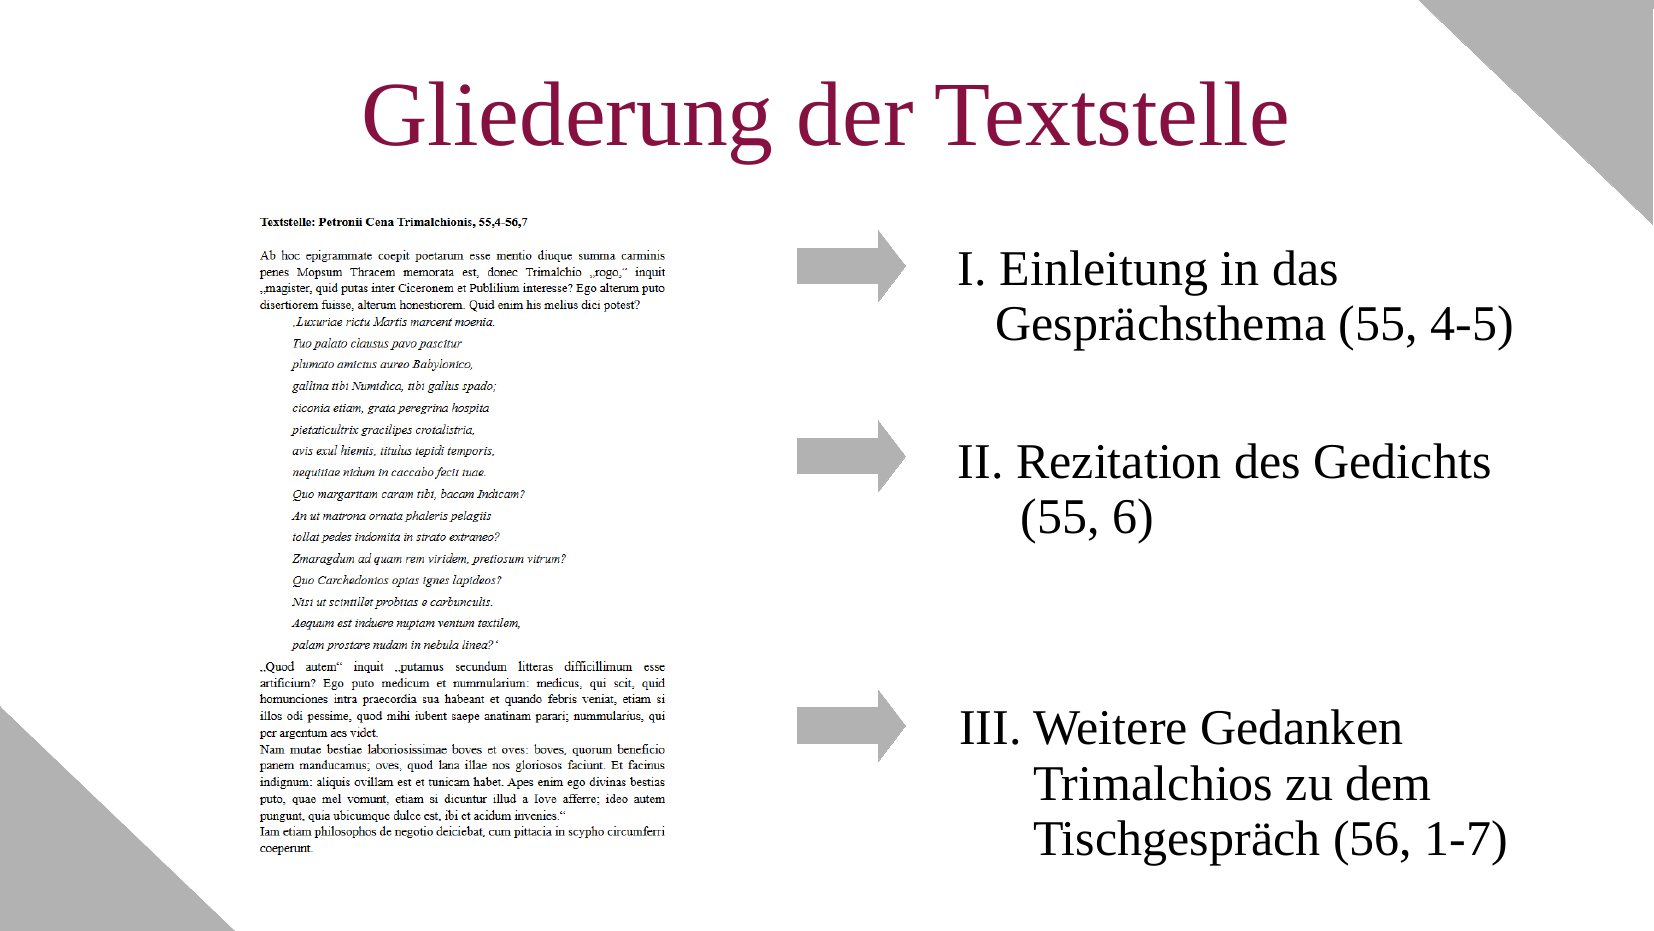

# Gliederung der Textstelle
I. Einleitung in das Gesprächsthema (55, 4-5)
II. Rezitation des Gedichts (55, 6)
III. Weitere Gedanken Trimalchios zu dem Tischgespräch (56, 1-7)